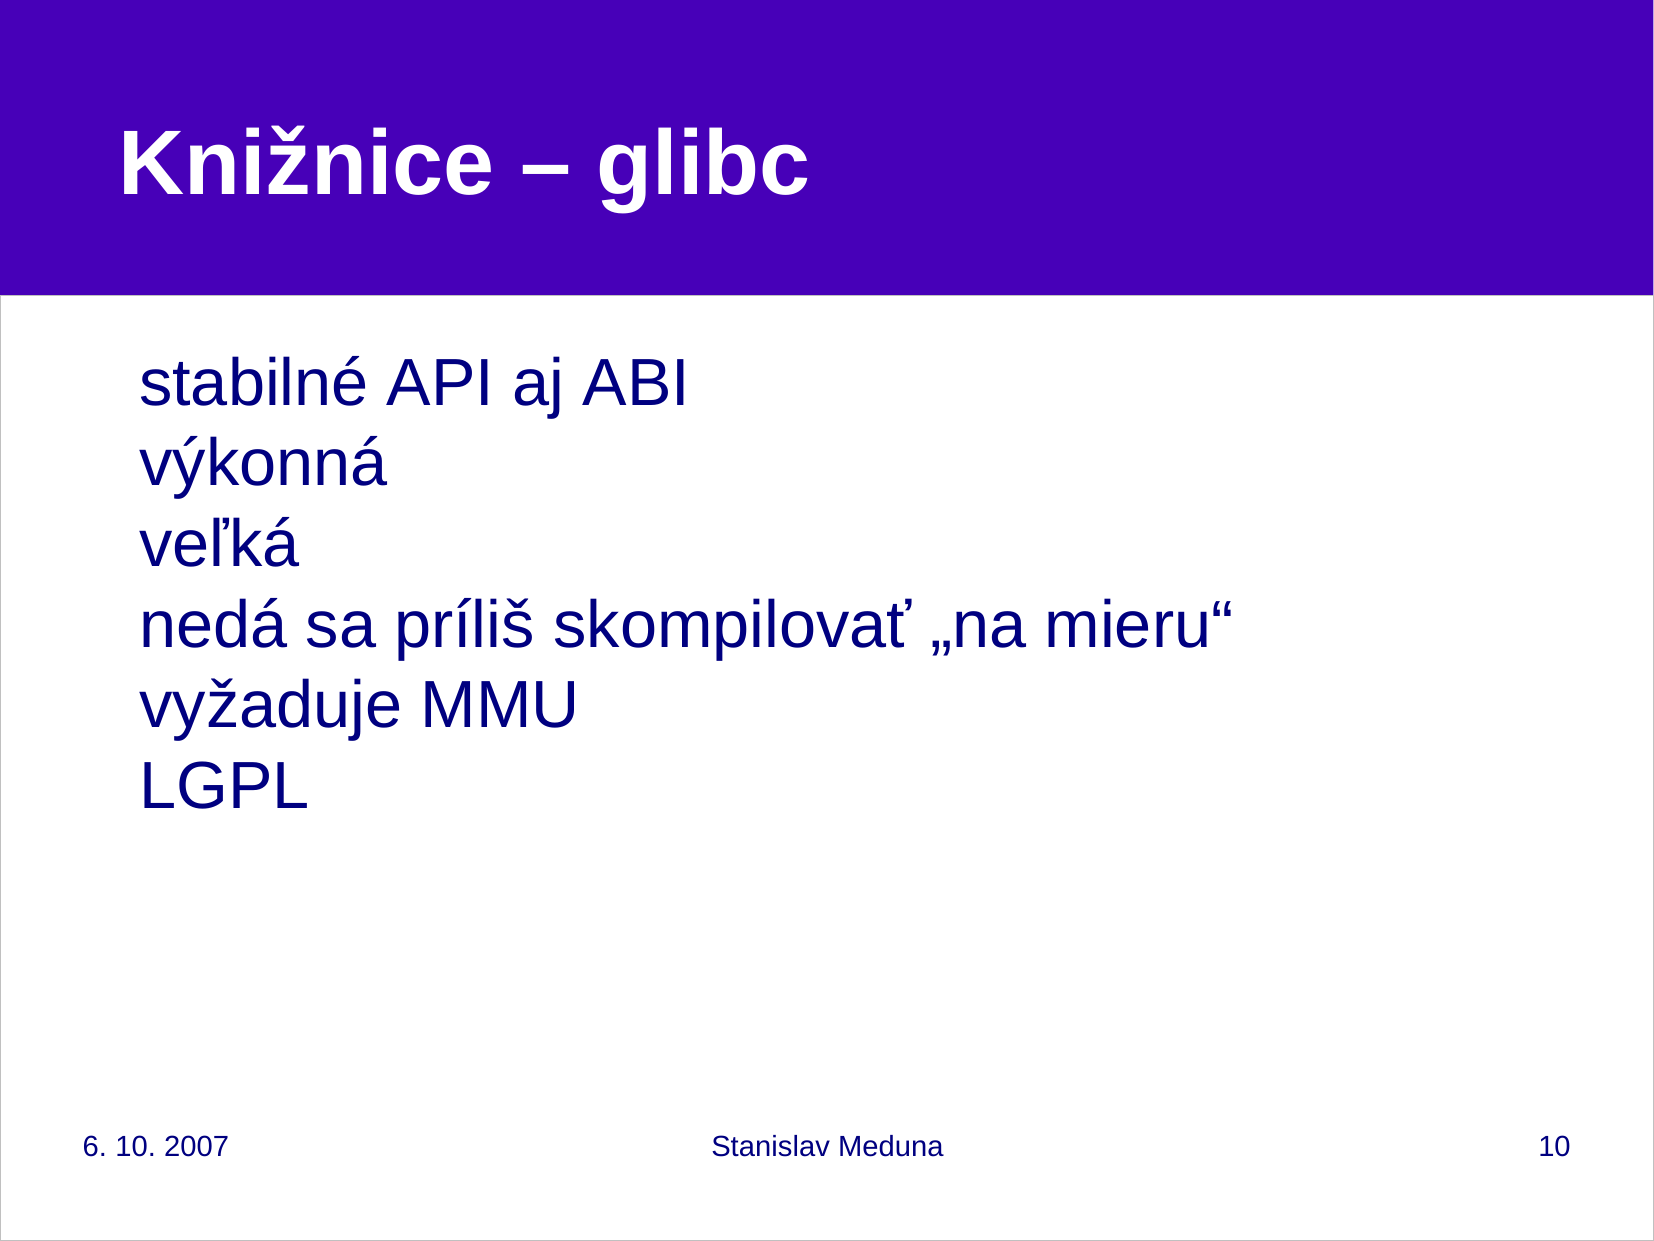

# Knižnice – glibc
stabilné API aj ABI
výkonná
veľká
nedá sa príliš skompilovať „na mieru“
vyžaduje MMU
LGPL
6. 10. 2007
Stanislav Meduna
10